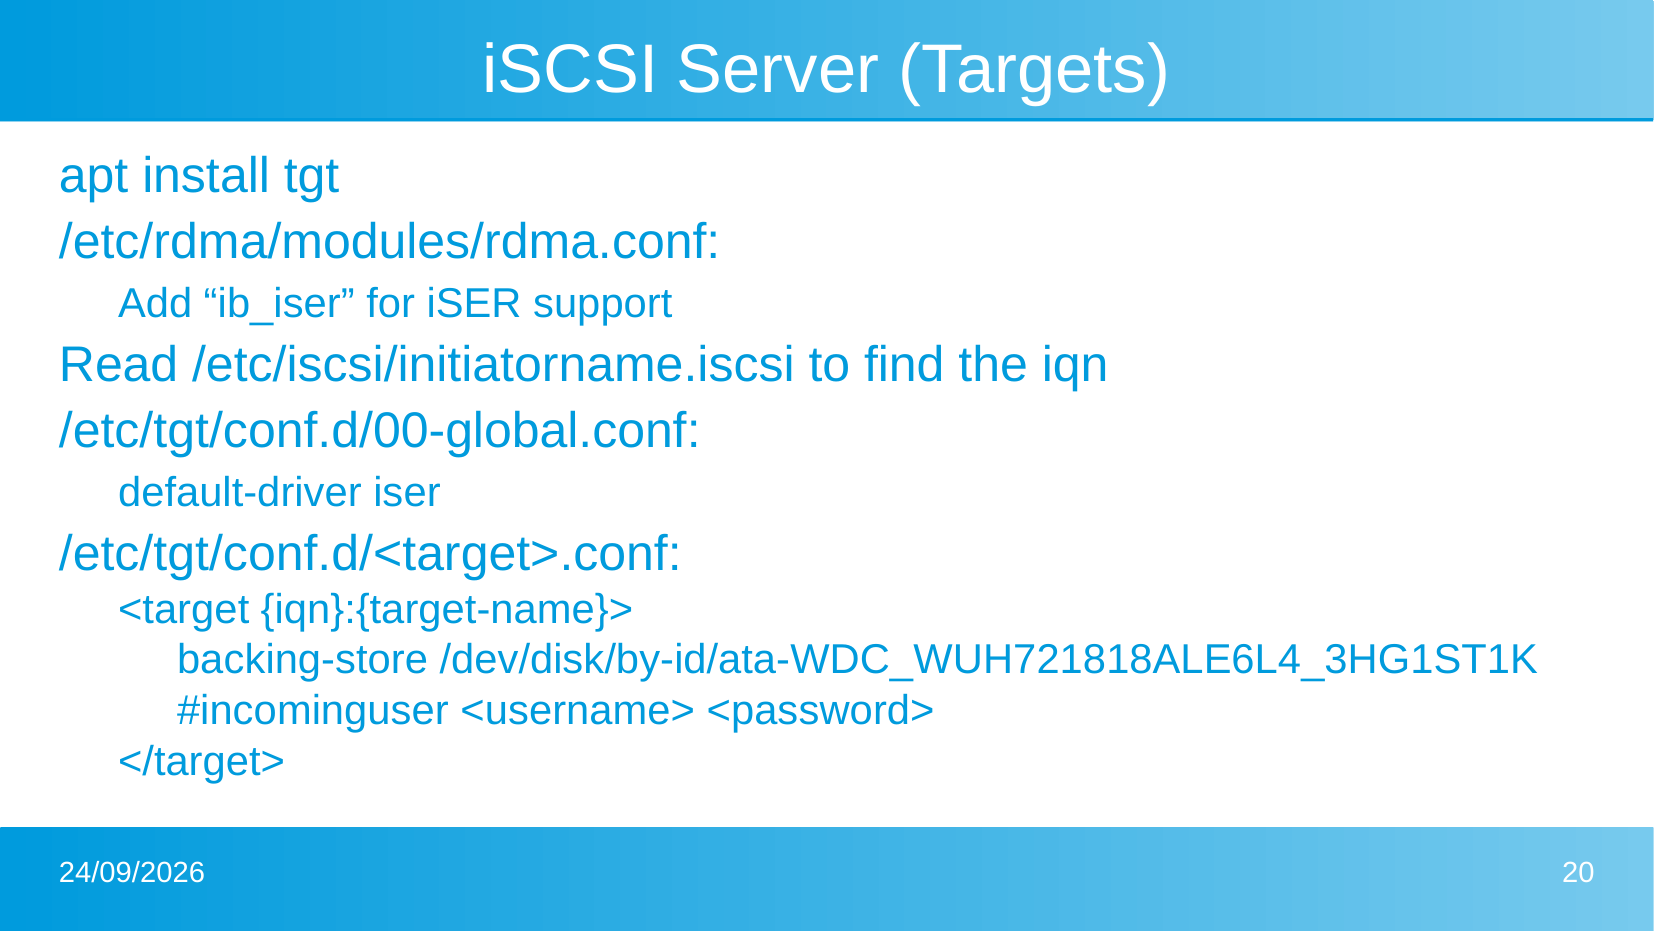

# iSCSI Server (Targets)
apt install tgt
/etc/rdma/modules/rdma.conf:
Add “ib_iser” for iSER support
Read /etc/iscsi/initiatorname.iscsi to find the iqn
/etc/tgt/conf.d/00-global.conf:
default-driver iser
/etc/tgt/conf.d/<target>.conf:
<target {iqn}:{target-name}>
backing-store /dev/disk/by-id/ata-WDC_WUH721818ALE6L4_3HG1ST1K
#incominguser <username> <password>
</target>
20